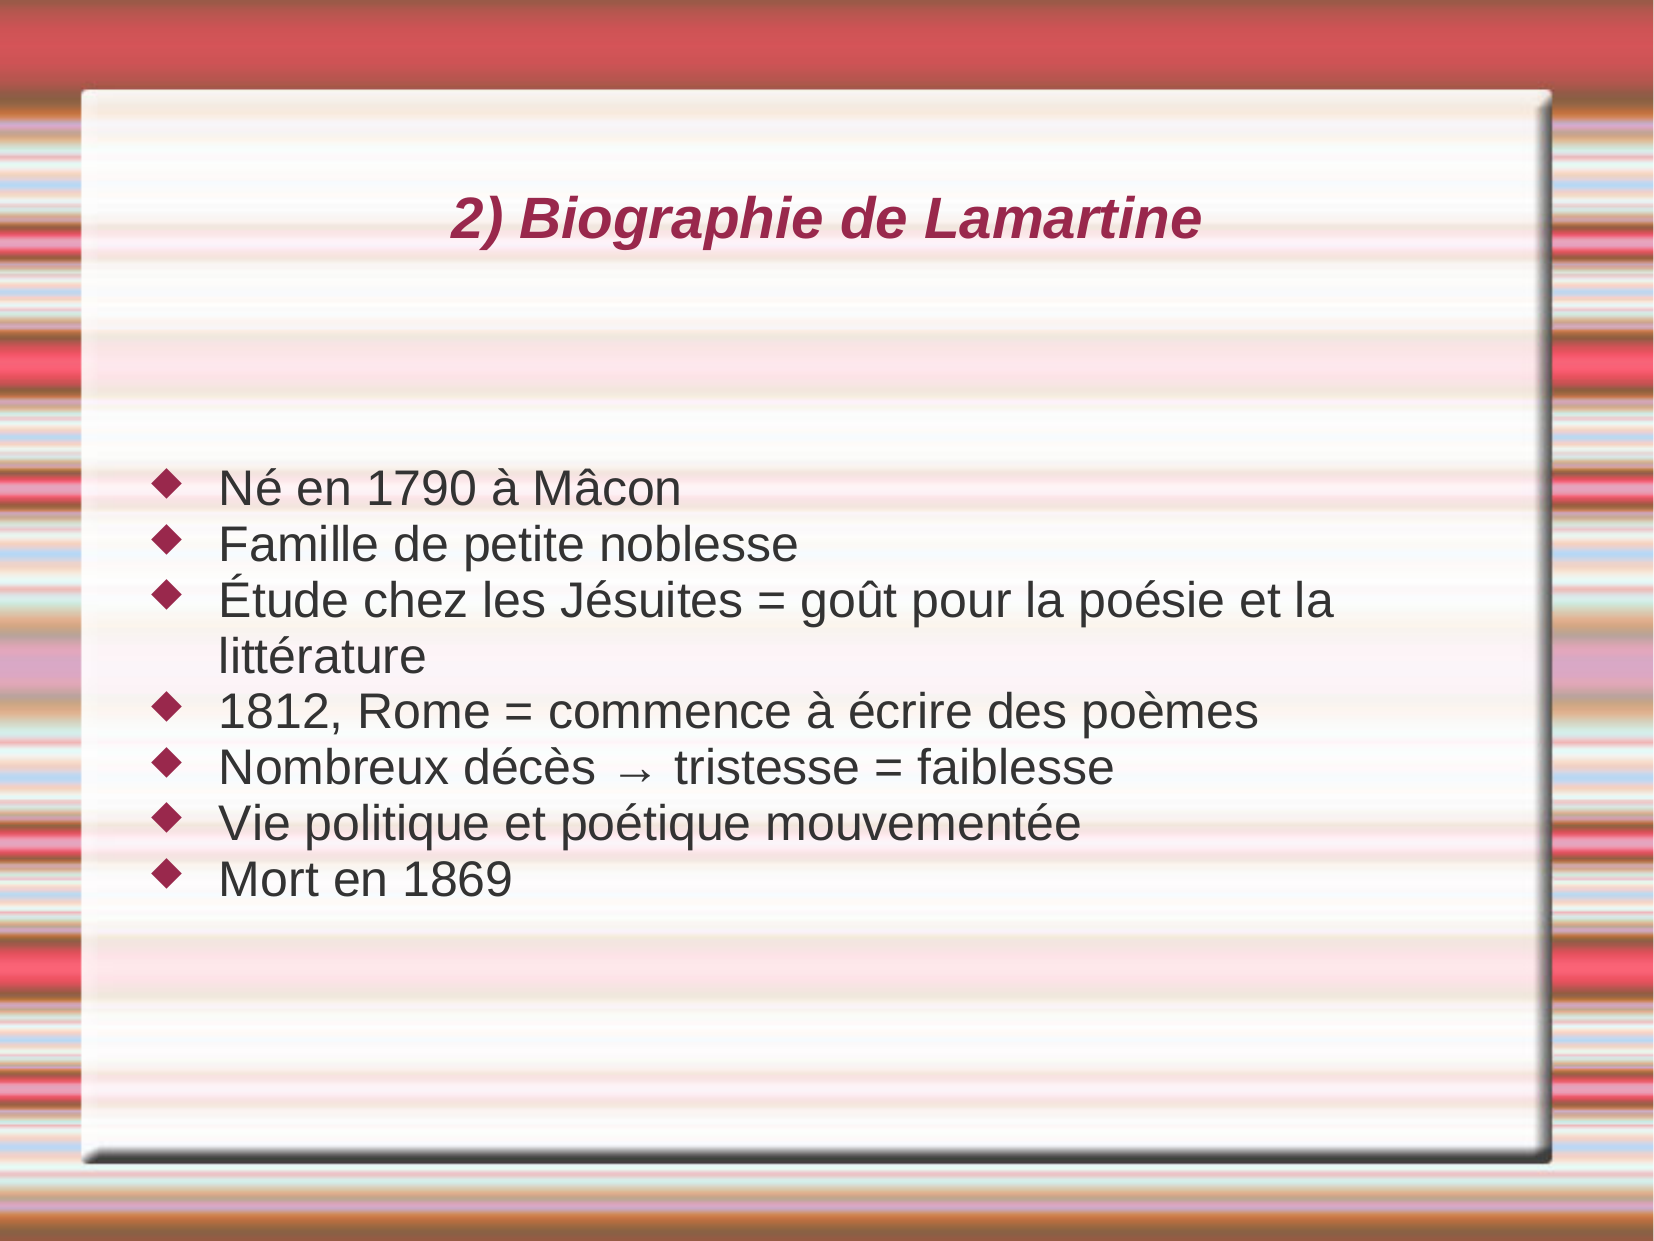

# 2) Biographie de Lamartine
Né en 1790 à Mâcon
Famille de petite noblesse
Étude chez les Jésuites = goût pour la poésie et la littérature
1812, Rome = commence à écrire des poèmes
Nombreux décès → tristesse = faiblesse
Vie politique et poétique mouvementée
Mort en 1869